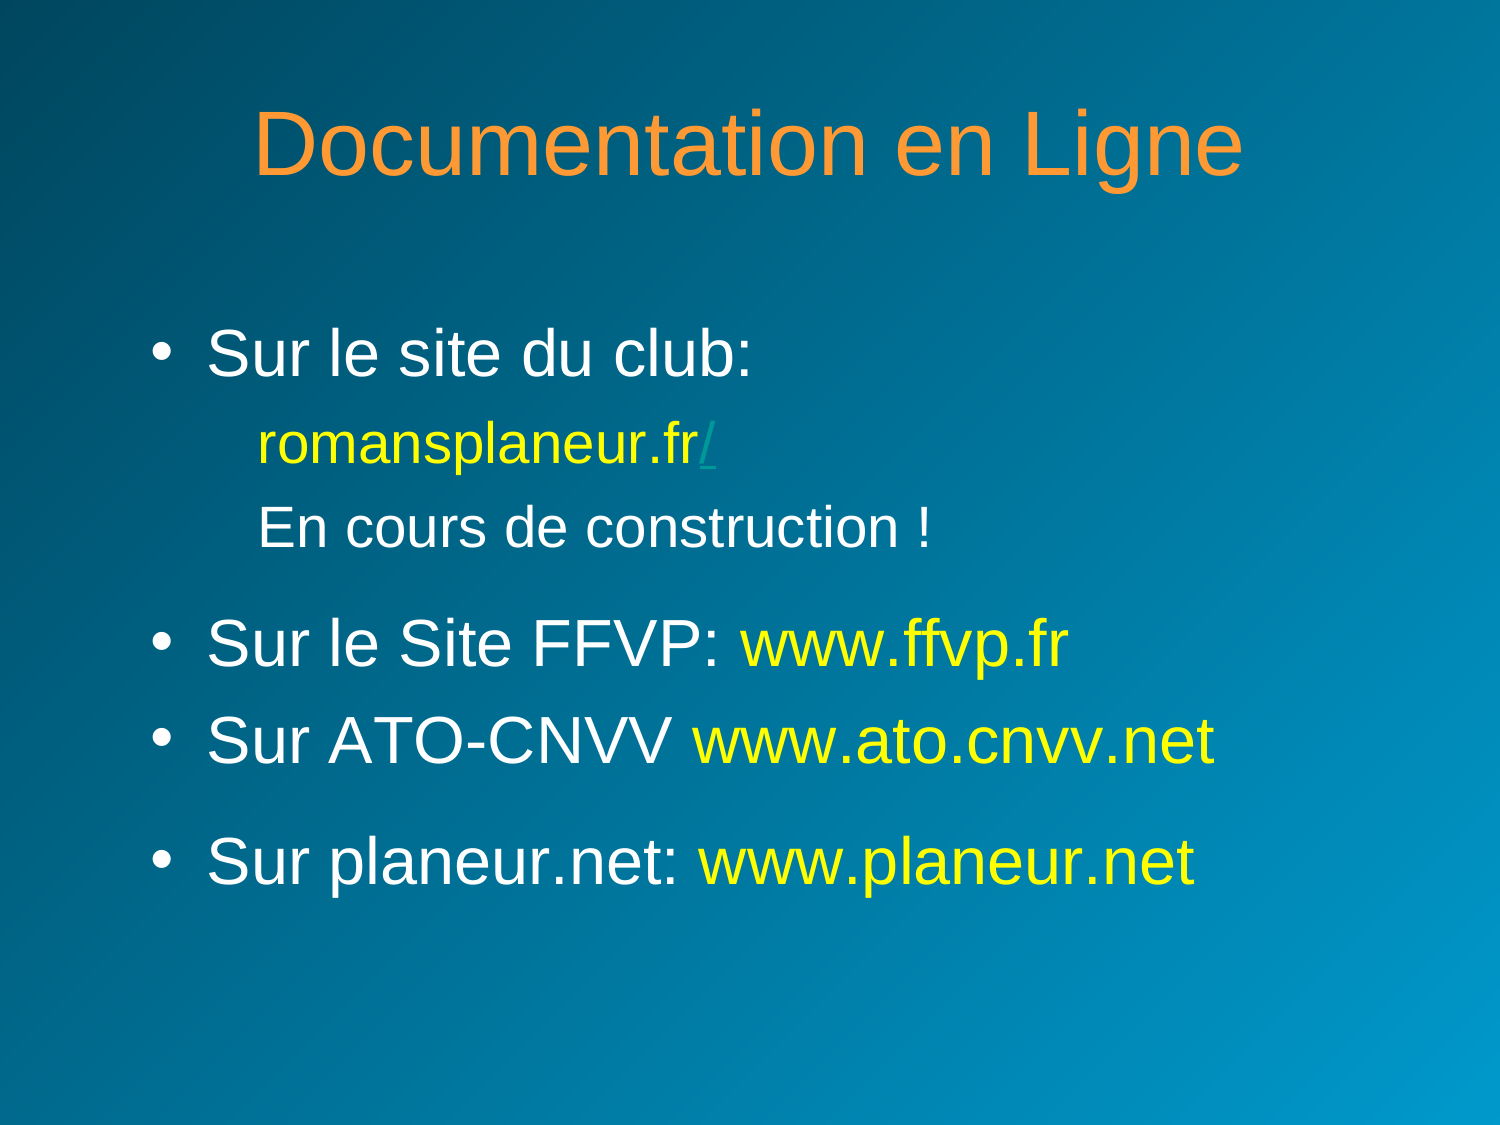

# Documentation en Ligne
Sur le site du club:
 romansplaneur.fr/
 En cours de construction !
Sur le Site FFVP: www.ffvp.fr
Sur ATO-CNVV www.ato.cnvv.net
Sur planeur.net: www.planeur.net